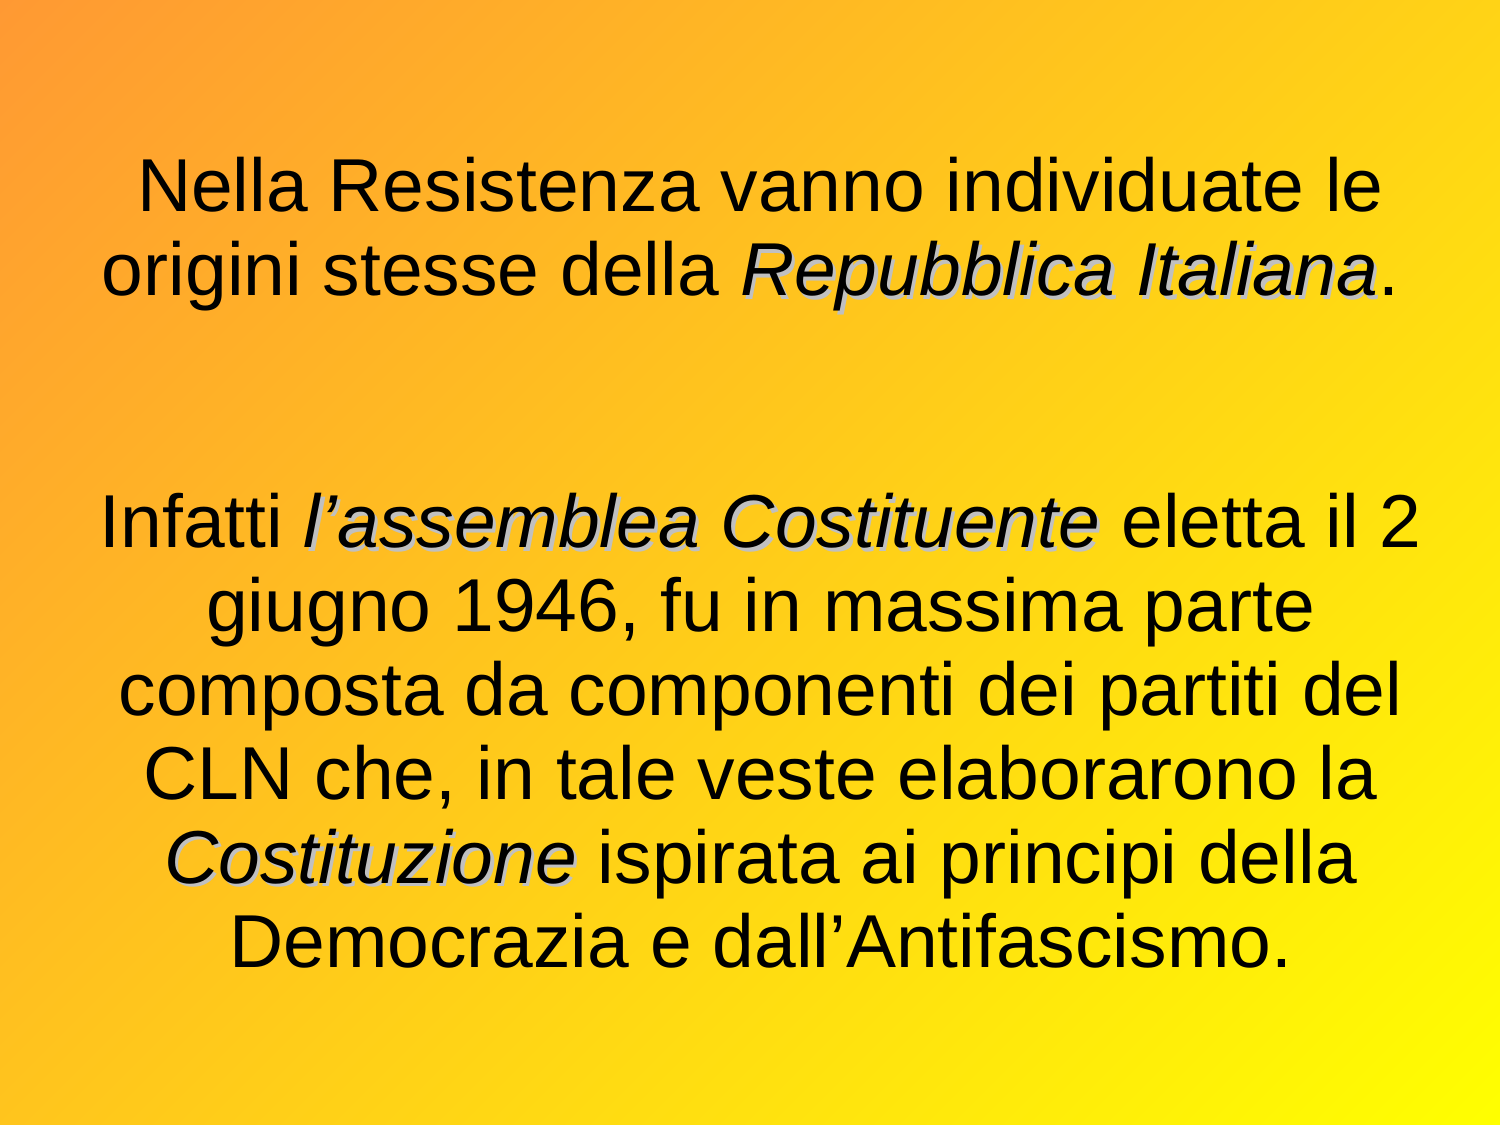

# Nella Resistenza vanno individuate le origini stesse della Repubblica Italiana. Infatti l’assemblea Costituente eletta il 2 giugno 1946, fu in massima parte composta da componenti dei partiti del CLN che, in tale veste elaborarono la Costituzione ispirata ai principi della Democrazia e dall’Antifascismo.